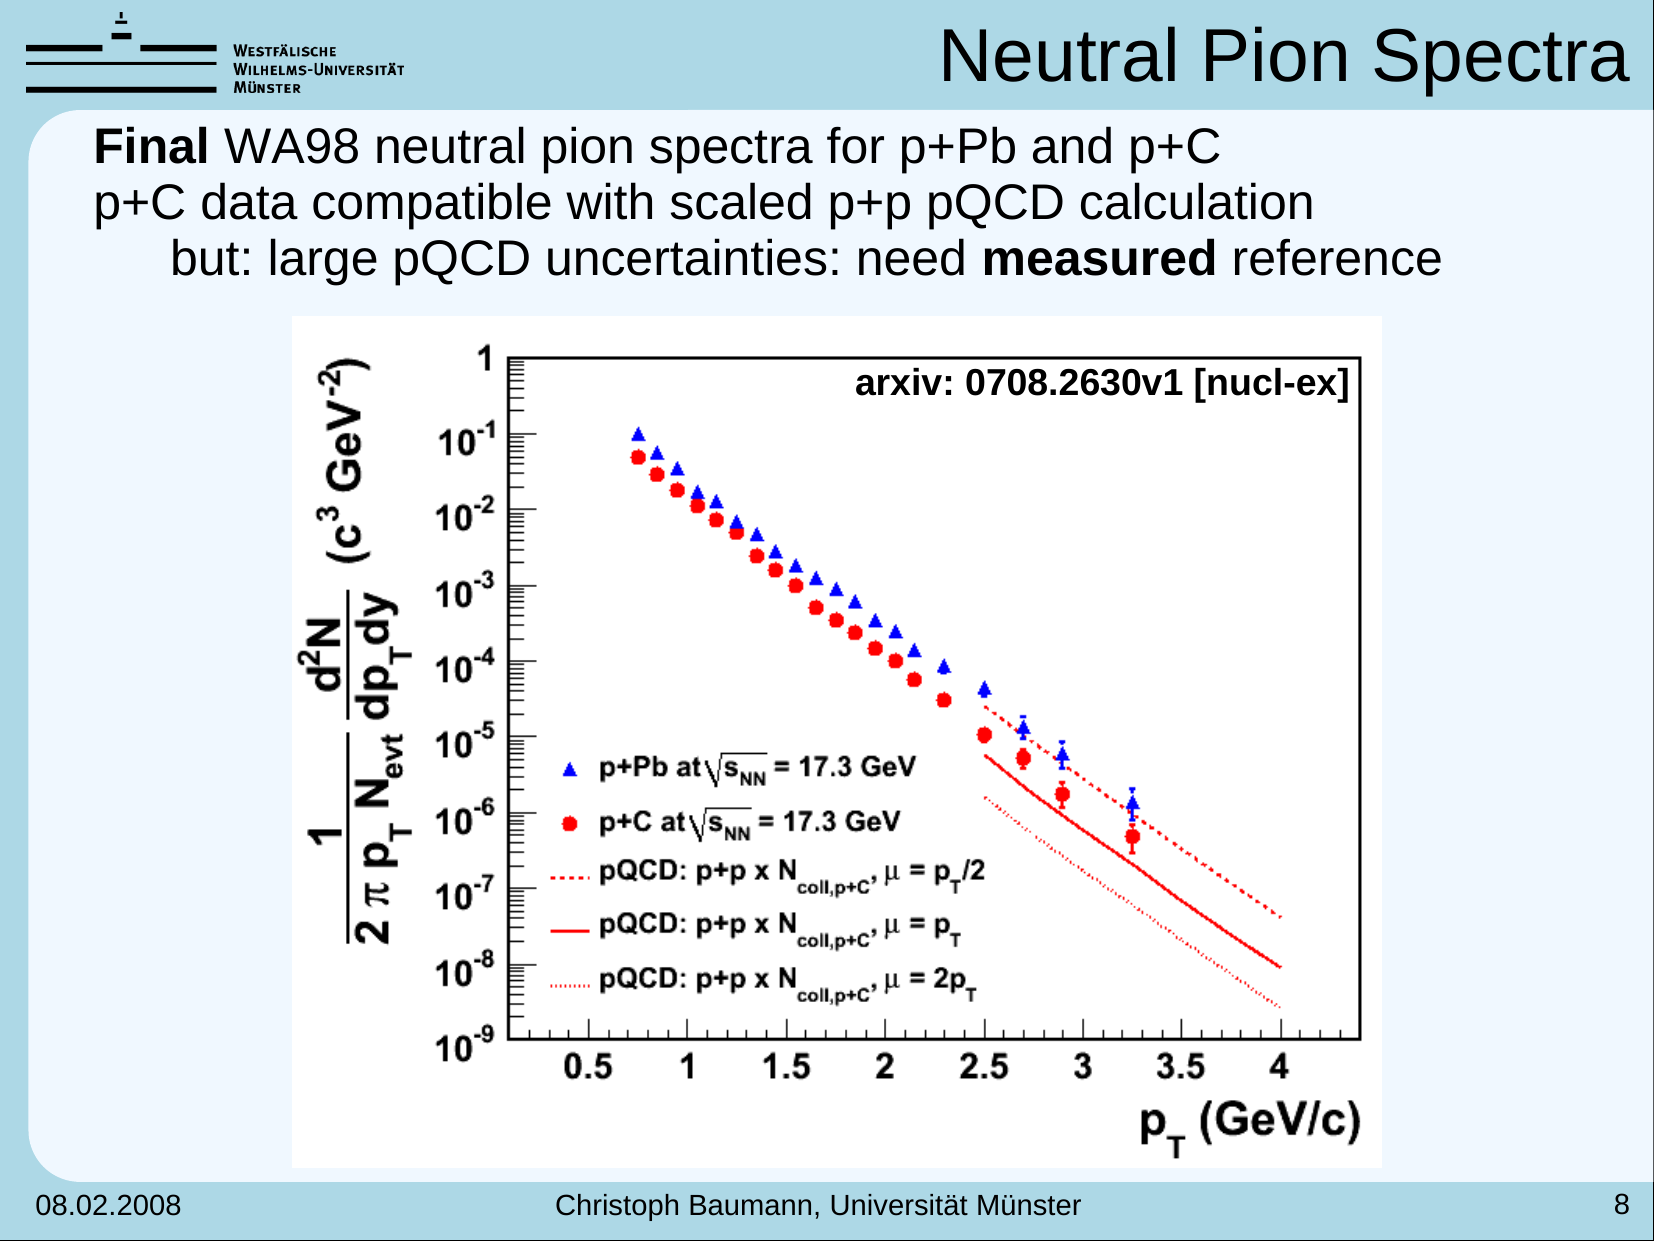

# Neutral Pion Spectra
Final WA98 neutral pion spectra for p+Pb and p+C
p+C data compatible with scaled p+p pQCD calculation
but: large pQCD uncertainties: need measured reference
arxiv: 0708.2630v1 [nucl-ex]
8
08.02.2008
Christoph Baumann, Universität Münster